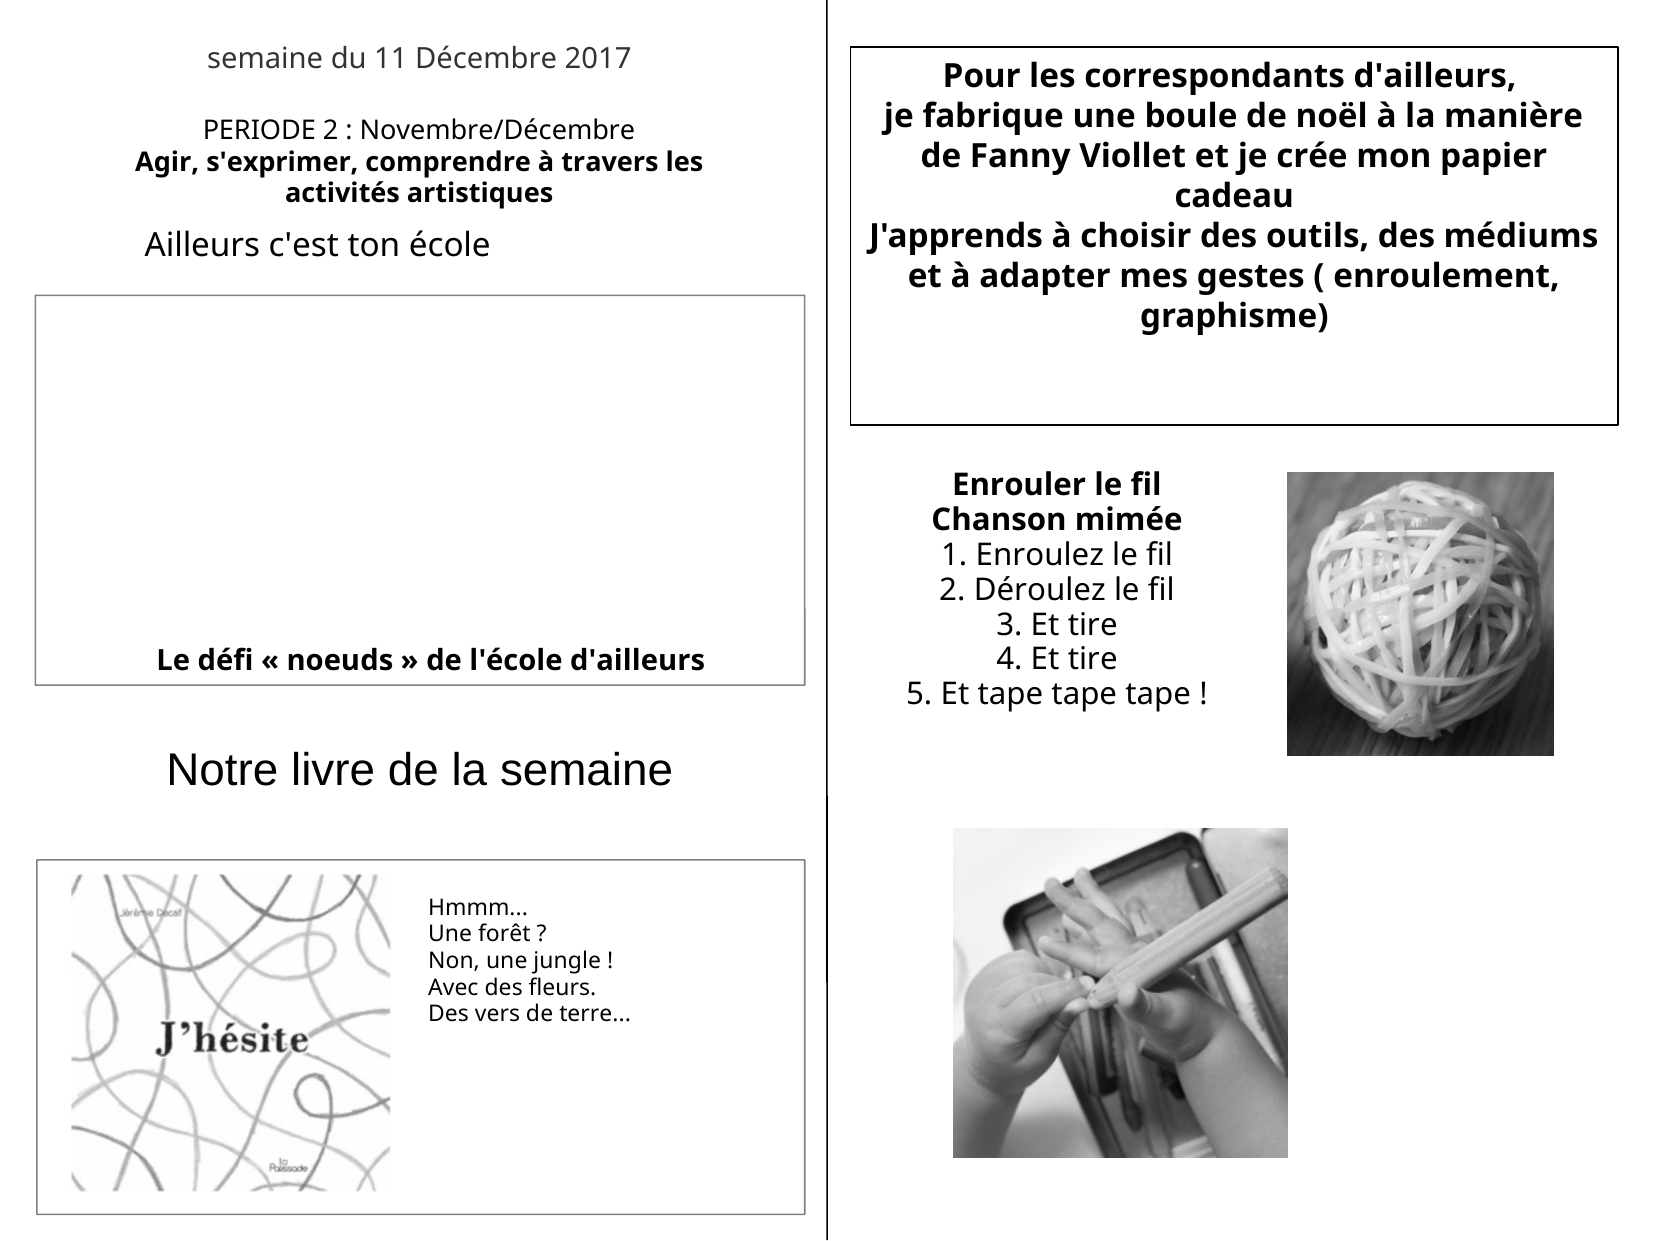

semaine du 11 Décembre 2017
Pour les correspondants d'ailleurs,
je fabrique une boule de noël à la manière de Fanny Viollet et je crée mon papier cadeau
J'apprends à choisir des outils, des médiums et à adapter mes gestes ( enroulement, graphisme)
PERIODE 2 : Novembre/Décembre
Agir, s'exprimer, comprendre à travers les activités artistiques
Ailleurs c'est ton école
Enrouler le fil
Chanson mimée
1. Enroulez le fil
2. Déroulez le fil
3. Et tire
4. Et tire
5. Et tape tape tape !
Le défi « noeuds » de l'école d'ailleurs
Notre livre de la semaine
Hmmm...
Une forêt ?
Non, une jungle !
Avec des fleurs.
Des vers de terre...